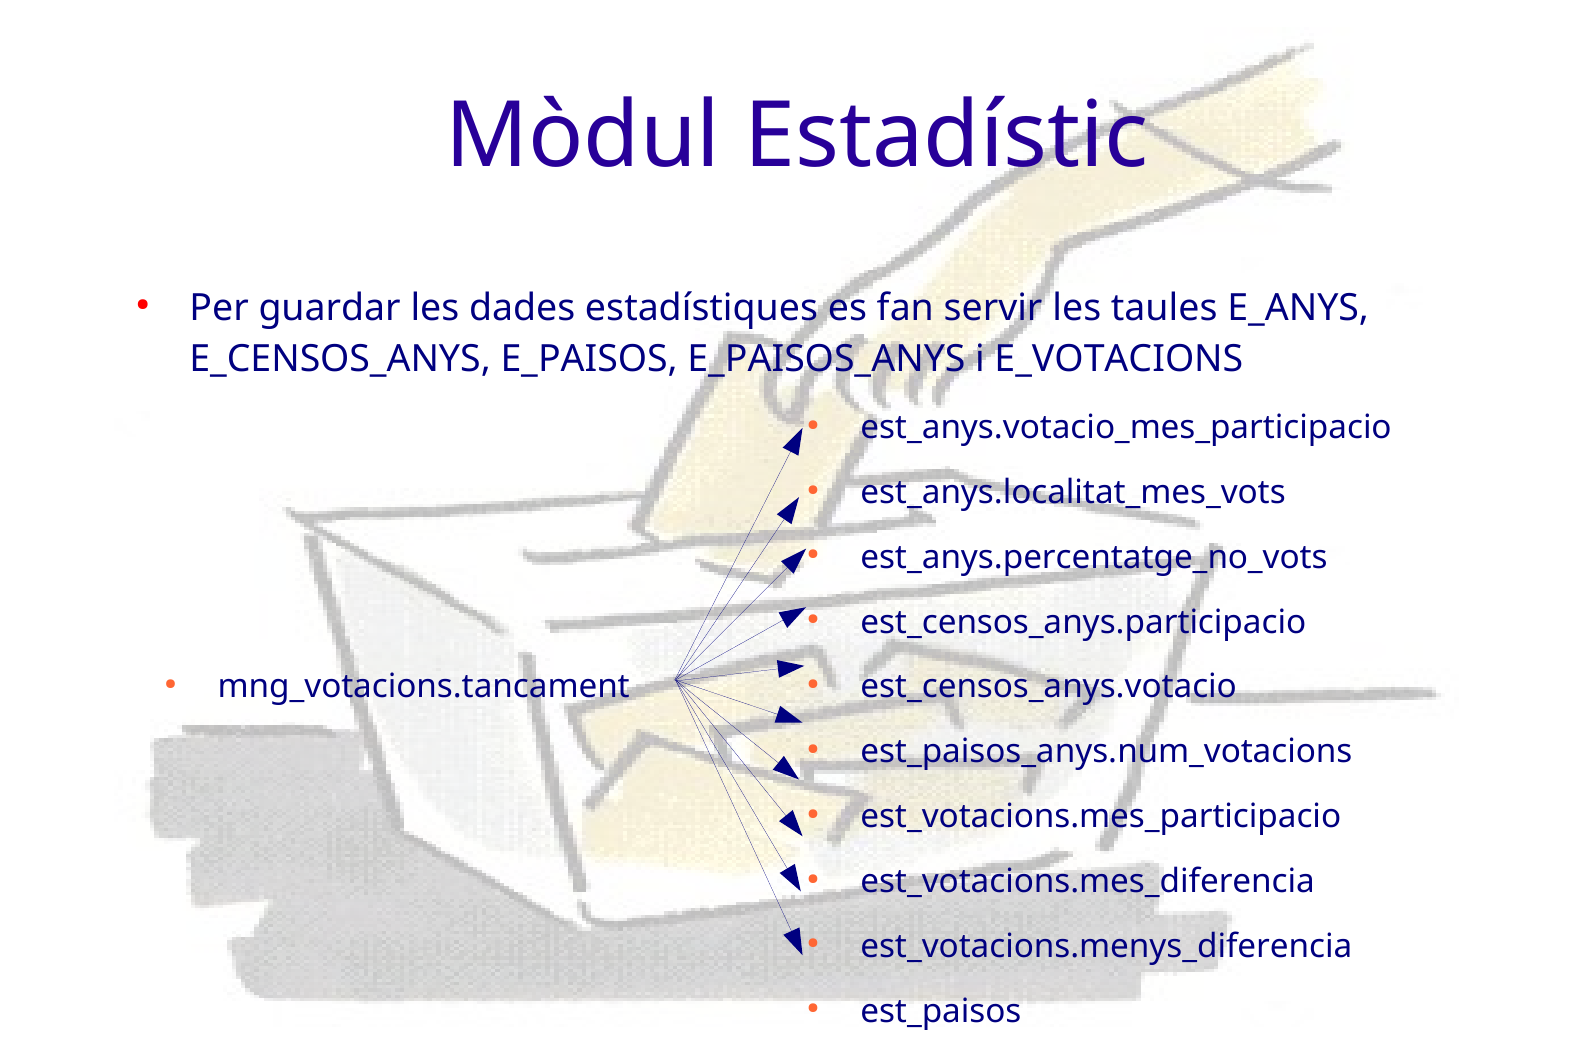

# Mòdul Estadístic
Per guardar les dades estadístiques es fan servir les taules E_ANYS, E_CENSOS_ANYS, E_PAISOS, E_PAISOS_ANYS i E_VOTACIONS
est_anys.votacio_mes_participacio
est_anys.localitat_mes_vots
est_anys.percentatge_no_vots
est_censos_anys.participacio
est_censos_anys.votacio
est_paisos_anys.num_votacions
est_votacions.mes_participacio
est_votacions.mes_diferencia
est_votacions.menys_diferencia
est_paisos
mng_votacions.tancament